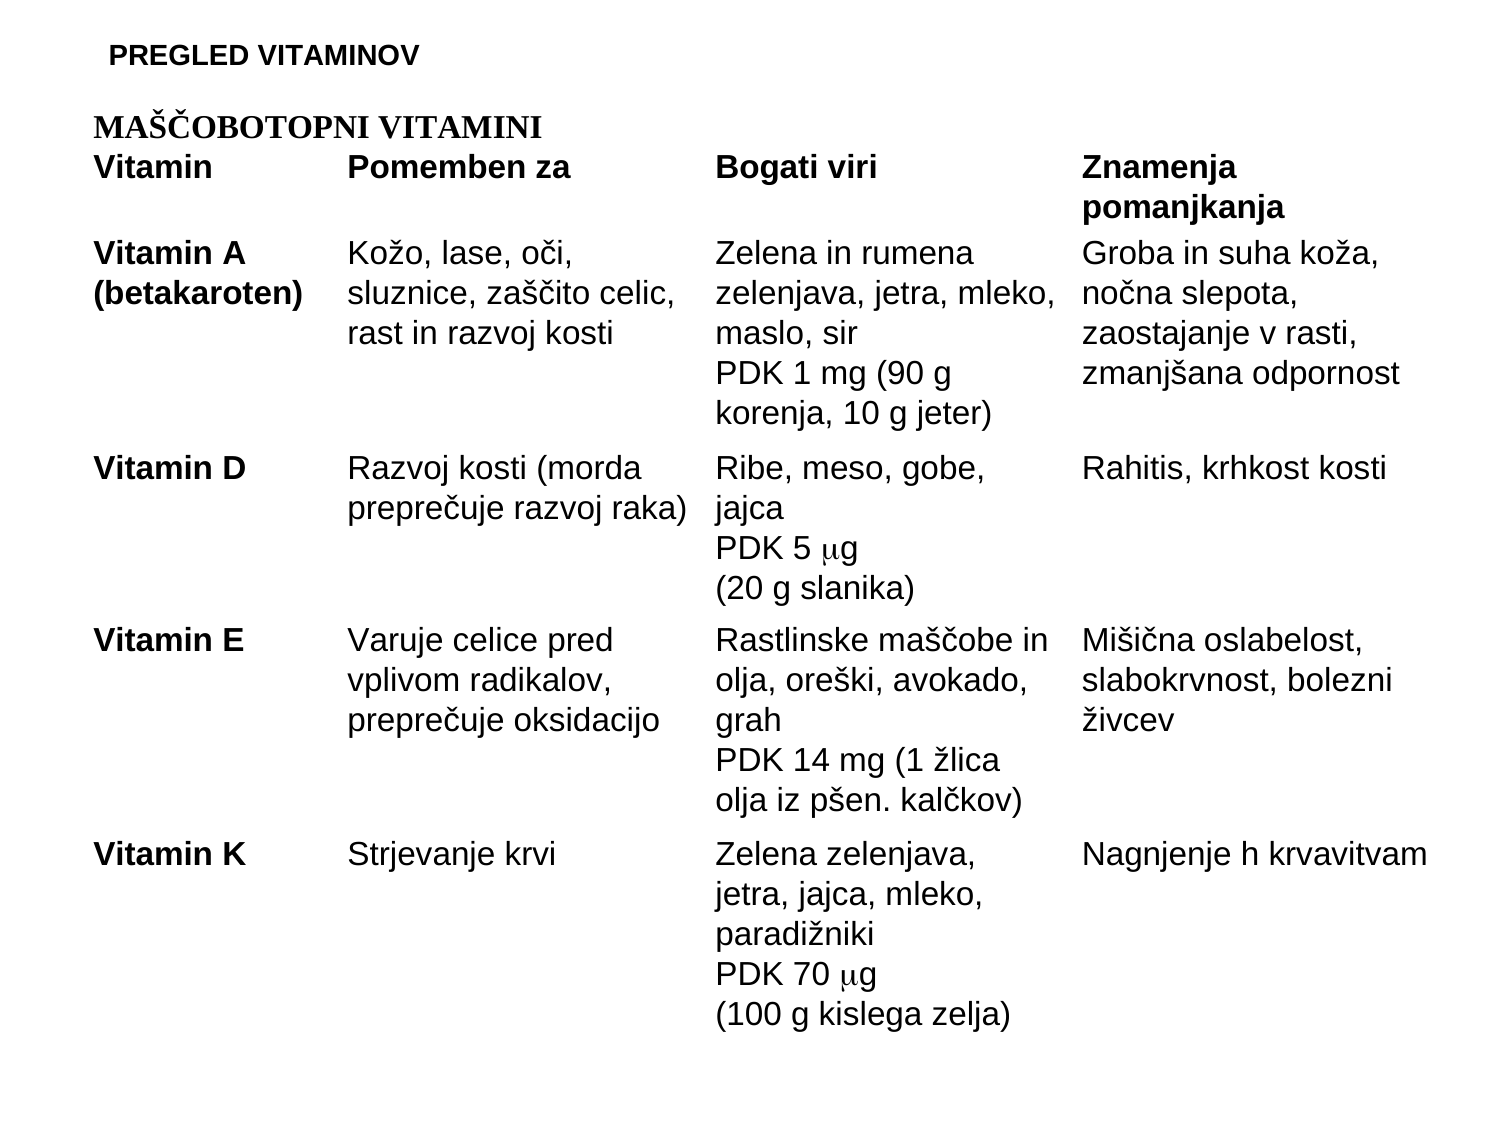

PREGLED VITAMINOV
| MAŠČOBOTOPNI VITAMINI | | | |
| --- | --- | --- | --- |
| Vitamin | Pomemben za | Bogati viri | Znamenja pomanjkanja |
| Vitamin A (betakaroten) | Kožo, lase, oči, sluznice, zaščito celic, rast in razvoj kosti | Zelena in rumena zelenjava, jetra, mleko, maslo, sir PDK 1 mg (90 g korenja, 10 g jeter) | Groba in suha koža, nočna slepota, zaostajanje v rasti, zmanjšana odpornost |
| Vitamin D | Razvoj kosti (morda preprečuje razvoj raka) | Ribe, meso, gobe, jajca PDK 5 g (20 g slanika) | Rahitis, krhkost kosti |
| Vitamin E | Varuje celice pred vplivom radikalov, preprečuje oksidacijo | Rastlinske maščobe in olja, oreški, avokado, grah PDK 14 mg (1 žlica olja iz pšen. kalčkov) | Mišična oslabelost, slabokrvnost, bolezni živcev |
| Vitamin K | Strjevanje krvi | Zelena zelenjava, jetra, jajca, mleko, paradižniki PDK 70 g (100 g kislega zelja) | Nagnjenje h krvavitvam |